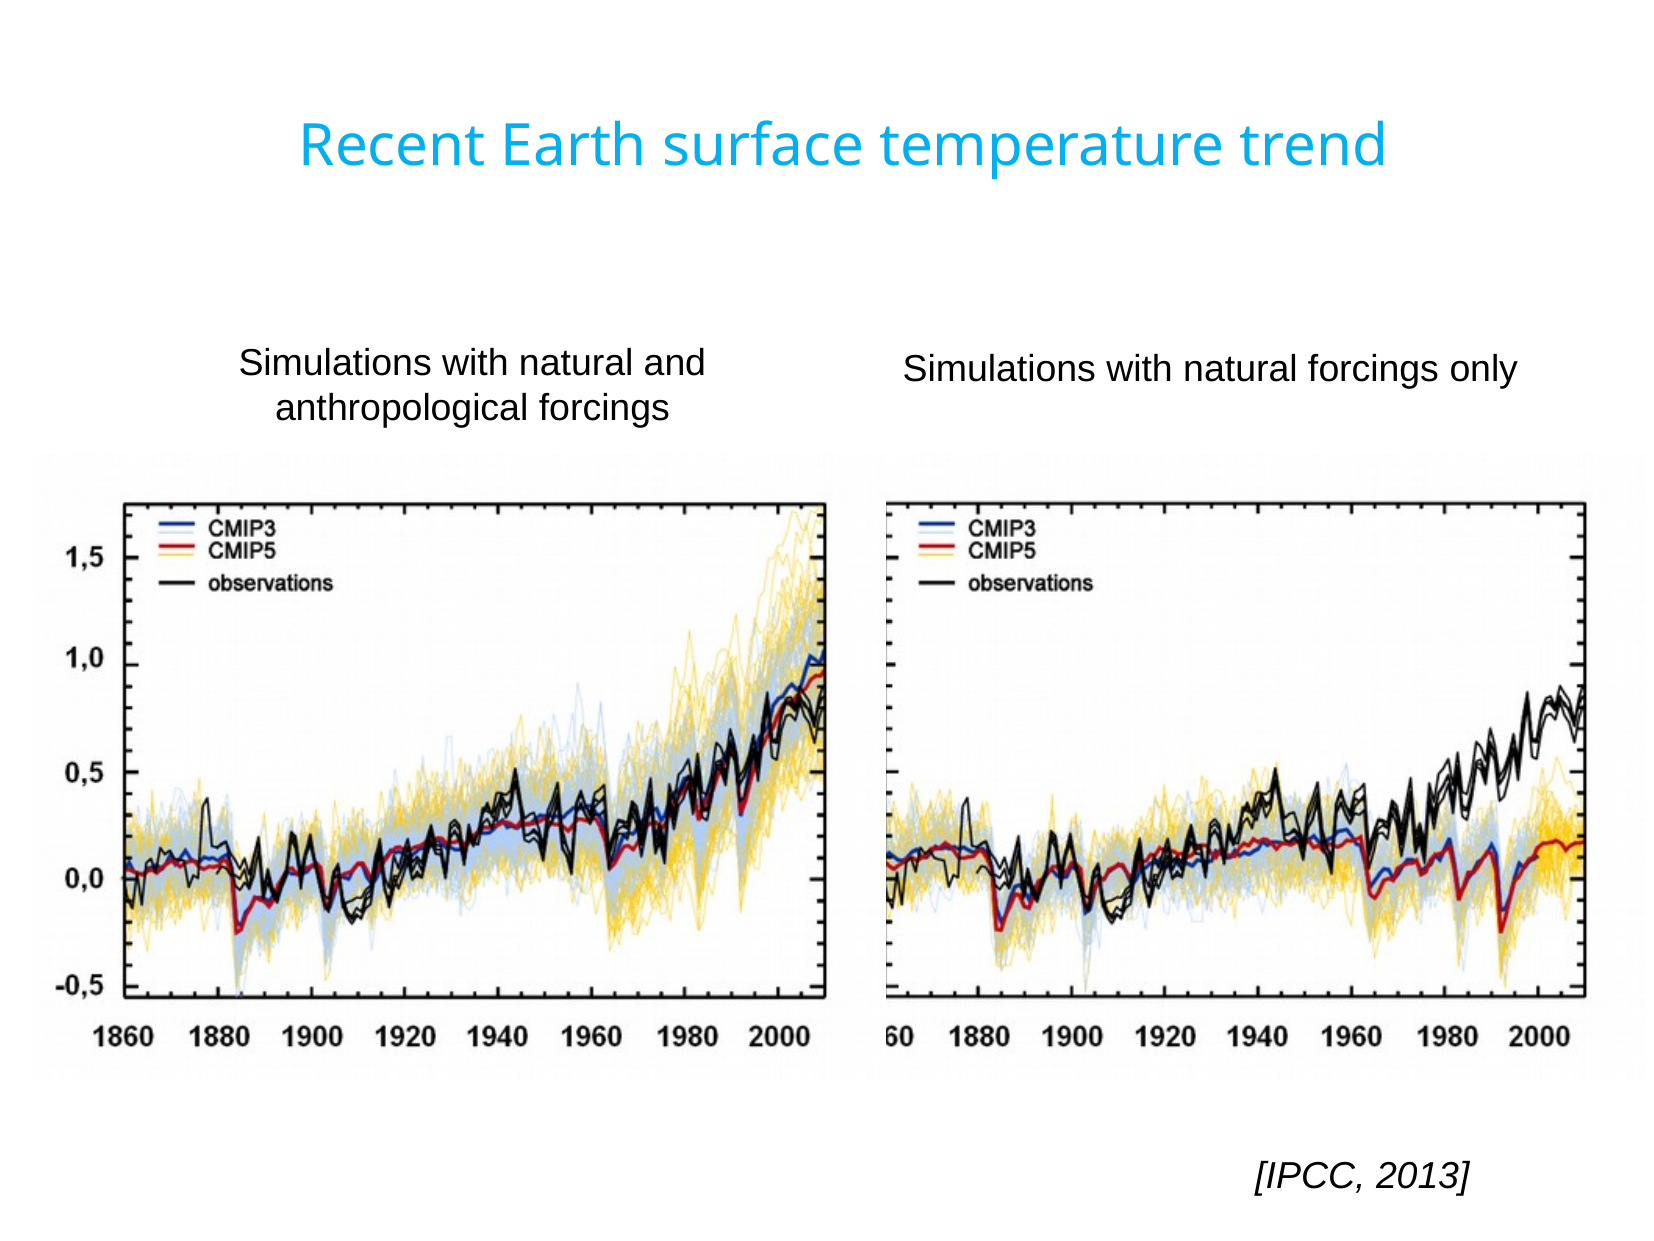

Recent Earth surface temperature trend
Simulations with natural and anthropological forcings
Simulations with natural forcings only
[IPCC, 2013]